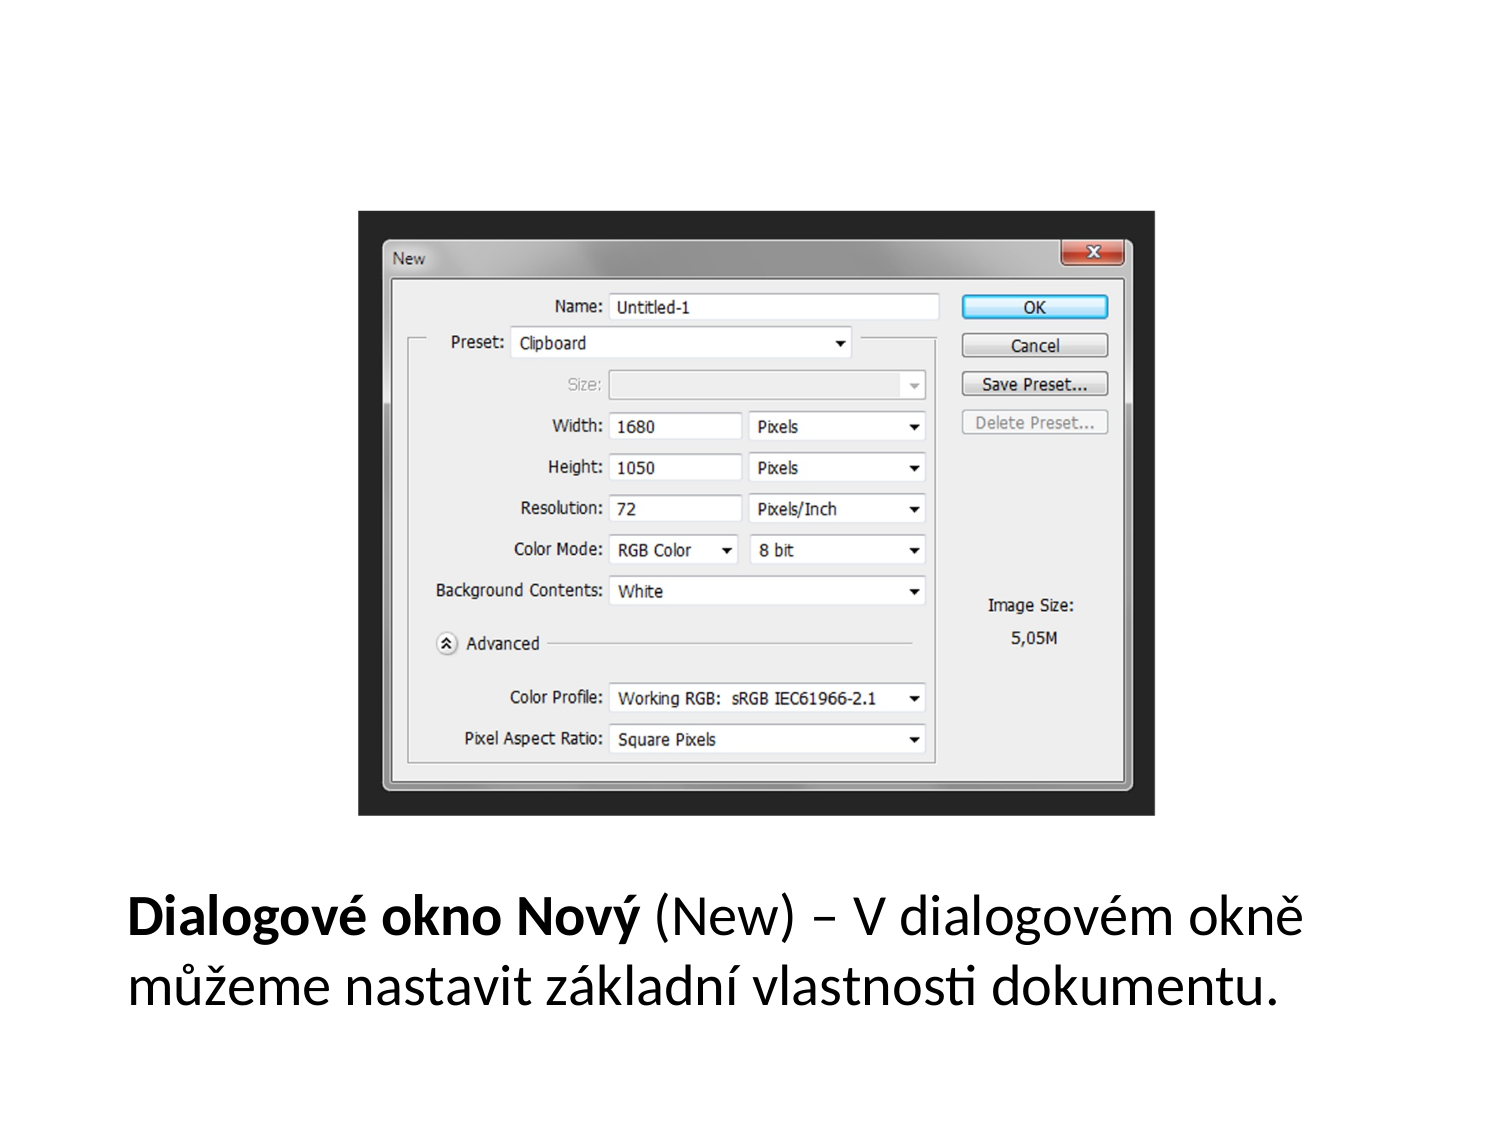

Dialogové okno Nový (New) – V dialogovém okně můžeme nastavit základní vlastnosti dokumentu.